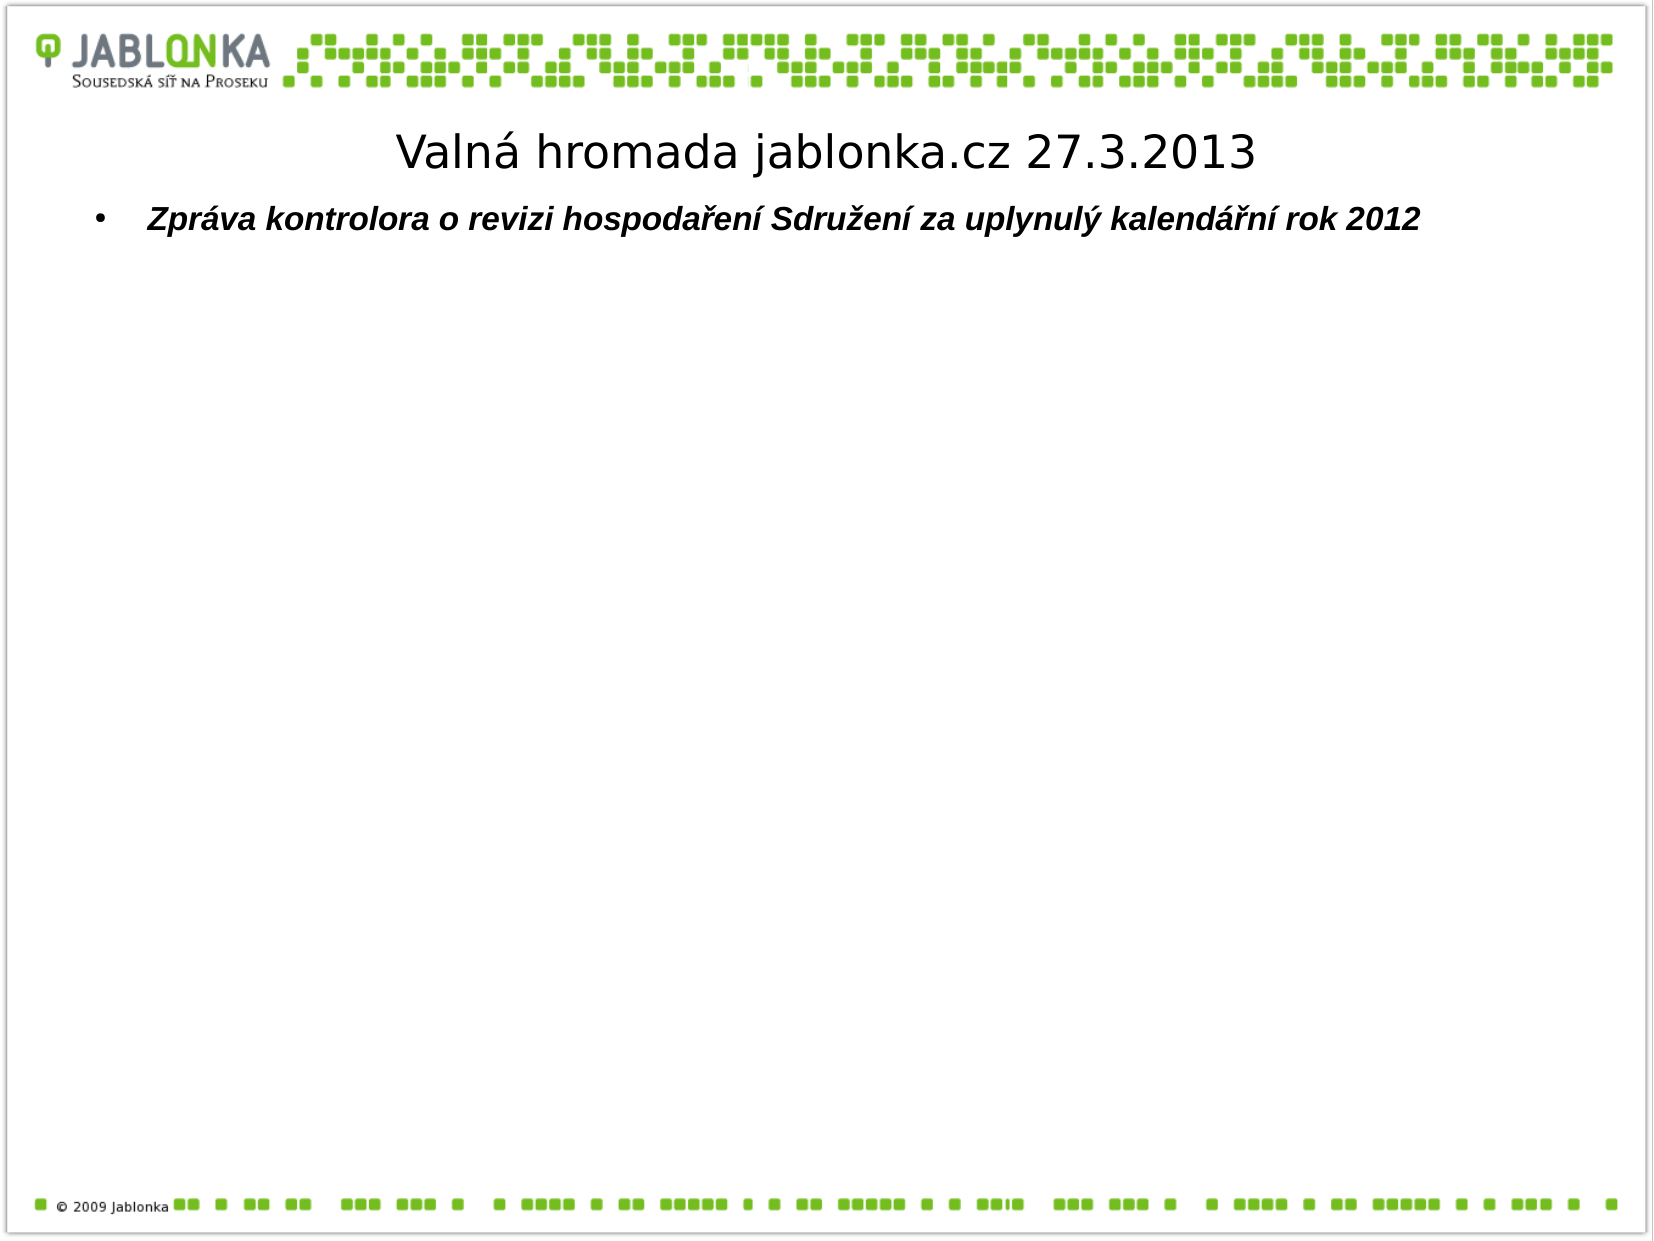

# Valná hromada jablonka.cz 27.3.2013
Zpráva kontrolora o revizi hospodaření Sdružení za uplynulý kalendářní rok 2012